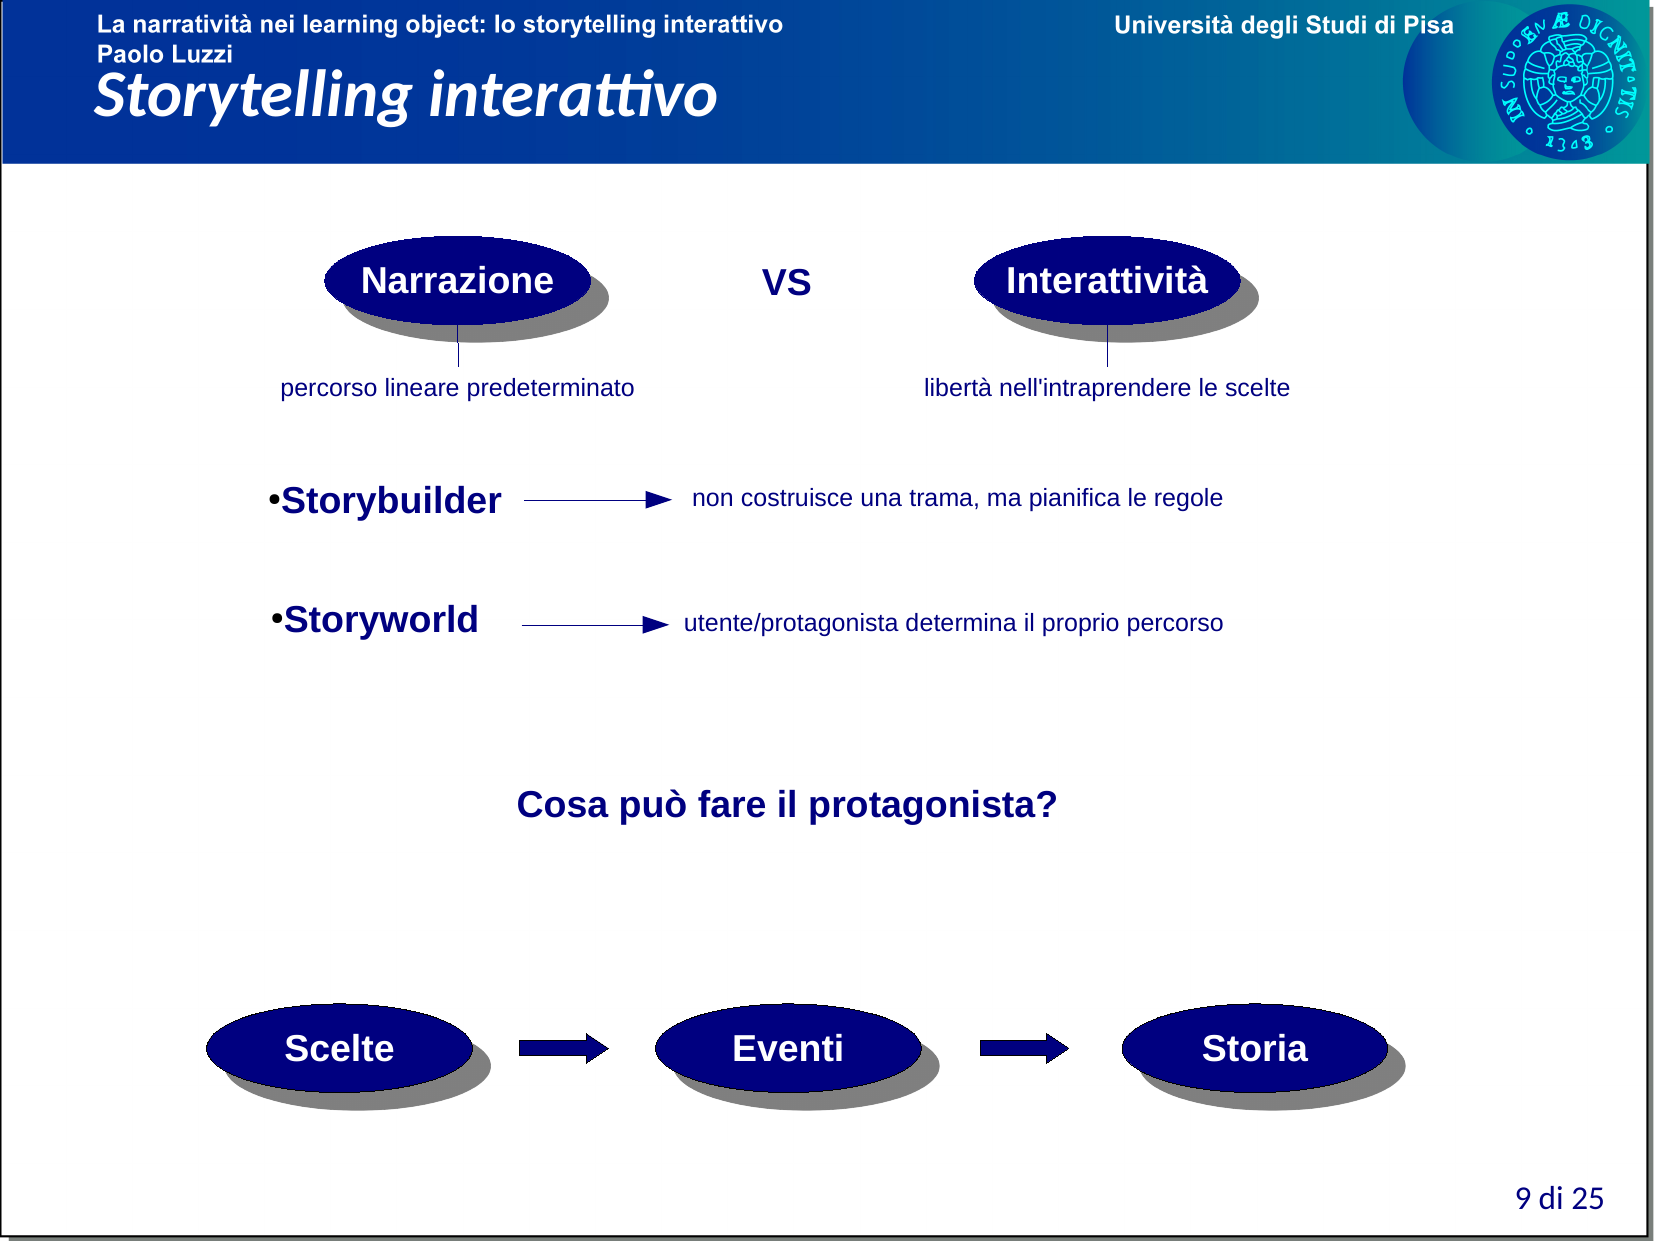

Storytelling interattivo
Narrazione
Interattività
VS
percorso lineare predeterminato
libertà nell'intraprendere le scelte
Storybuilder
non costruisce una trama, ma pianifica le regole
Storyworld
utente/protagonista determina il proprio percorso
Cosa può fare il protagonista?
Scelte
Eventi
Storia
9
9 di 25